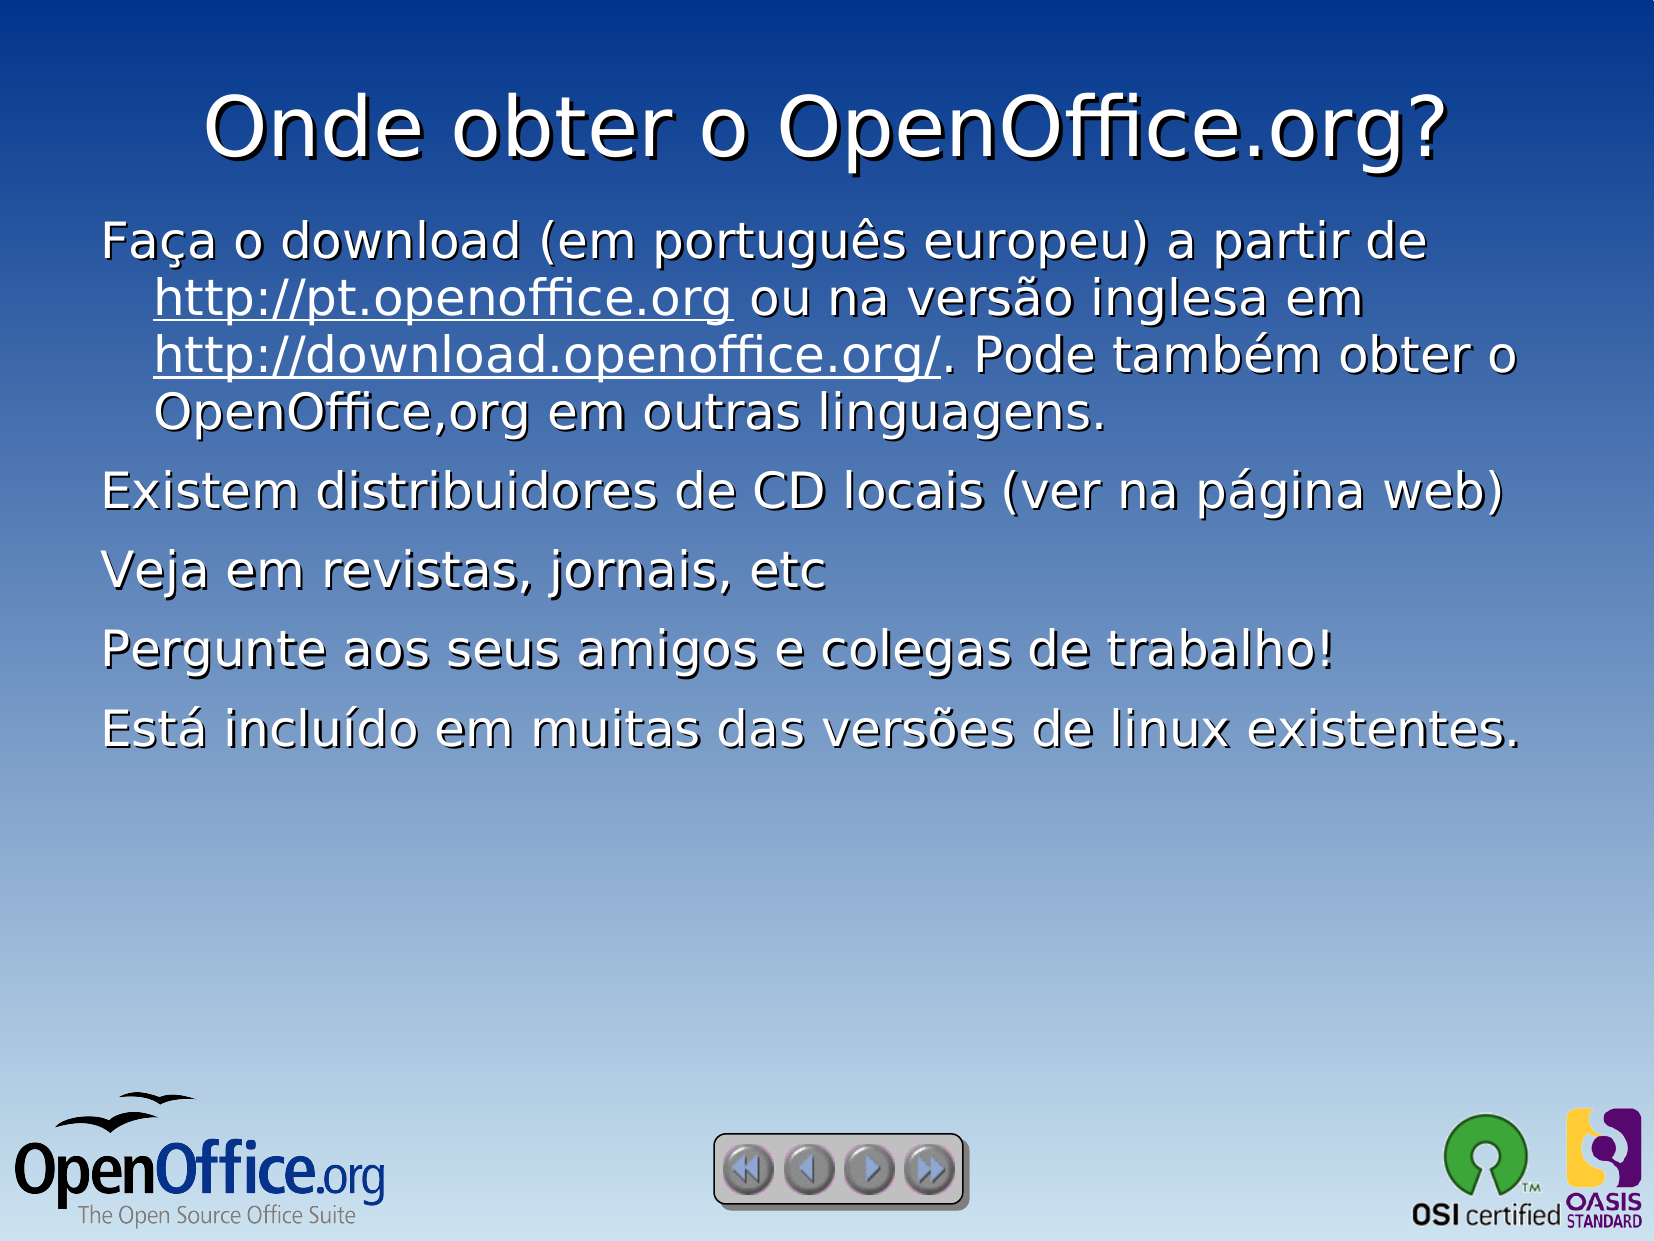

# Onde obter o OpenOffice.org?
Faça o download (em português europeu) a partir de http://pt.openoffice.org ou na versão inglesa em http://download.openoffice.org/. Pode também obter o OpenOffice,org em outras linguagens.
Existem distribuidores de CD locais (ver na página web)
Veja em revistas, jornais, etc
Pergunte aos seus amigos e colegas de trabalho!
Está incluído em muitas das versões de linux existentes.